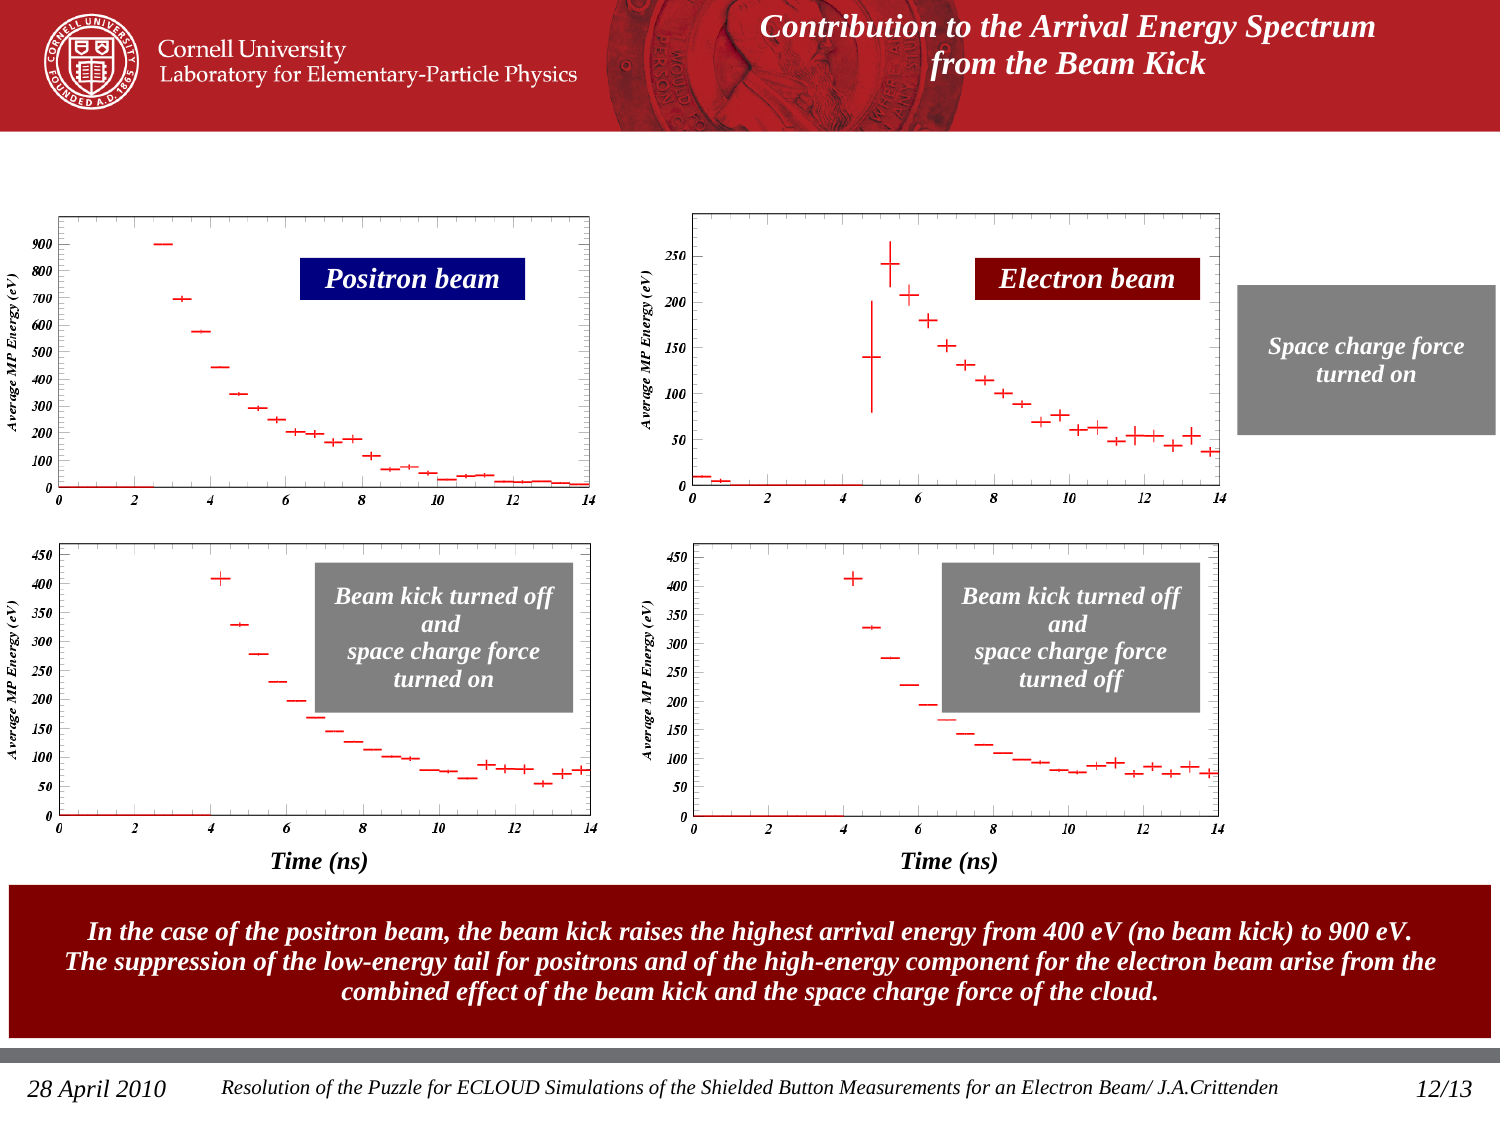

Contribution to the Arrival Energy Spectrum
from the Beam Kick
Positron beam
Electron beam
Space charge force
turned on
Beam kick turned off and
space charge force
turned on
Beam kick turned off and
space charge force
turned off
Time (ns)
Time (ns)
In the case of the positron beam, the beam kick raises the highest arrival energy from 400 eV (no beam kick) to 900 eV.
The suppression of the low-energy tail for positrons and of the high-energy component for the electron beam arise from the combined effect of the beam kick and the space charge force of the cloud.